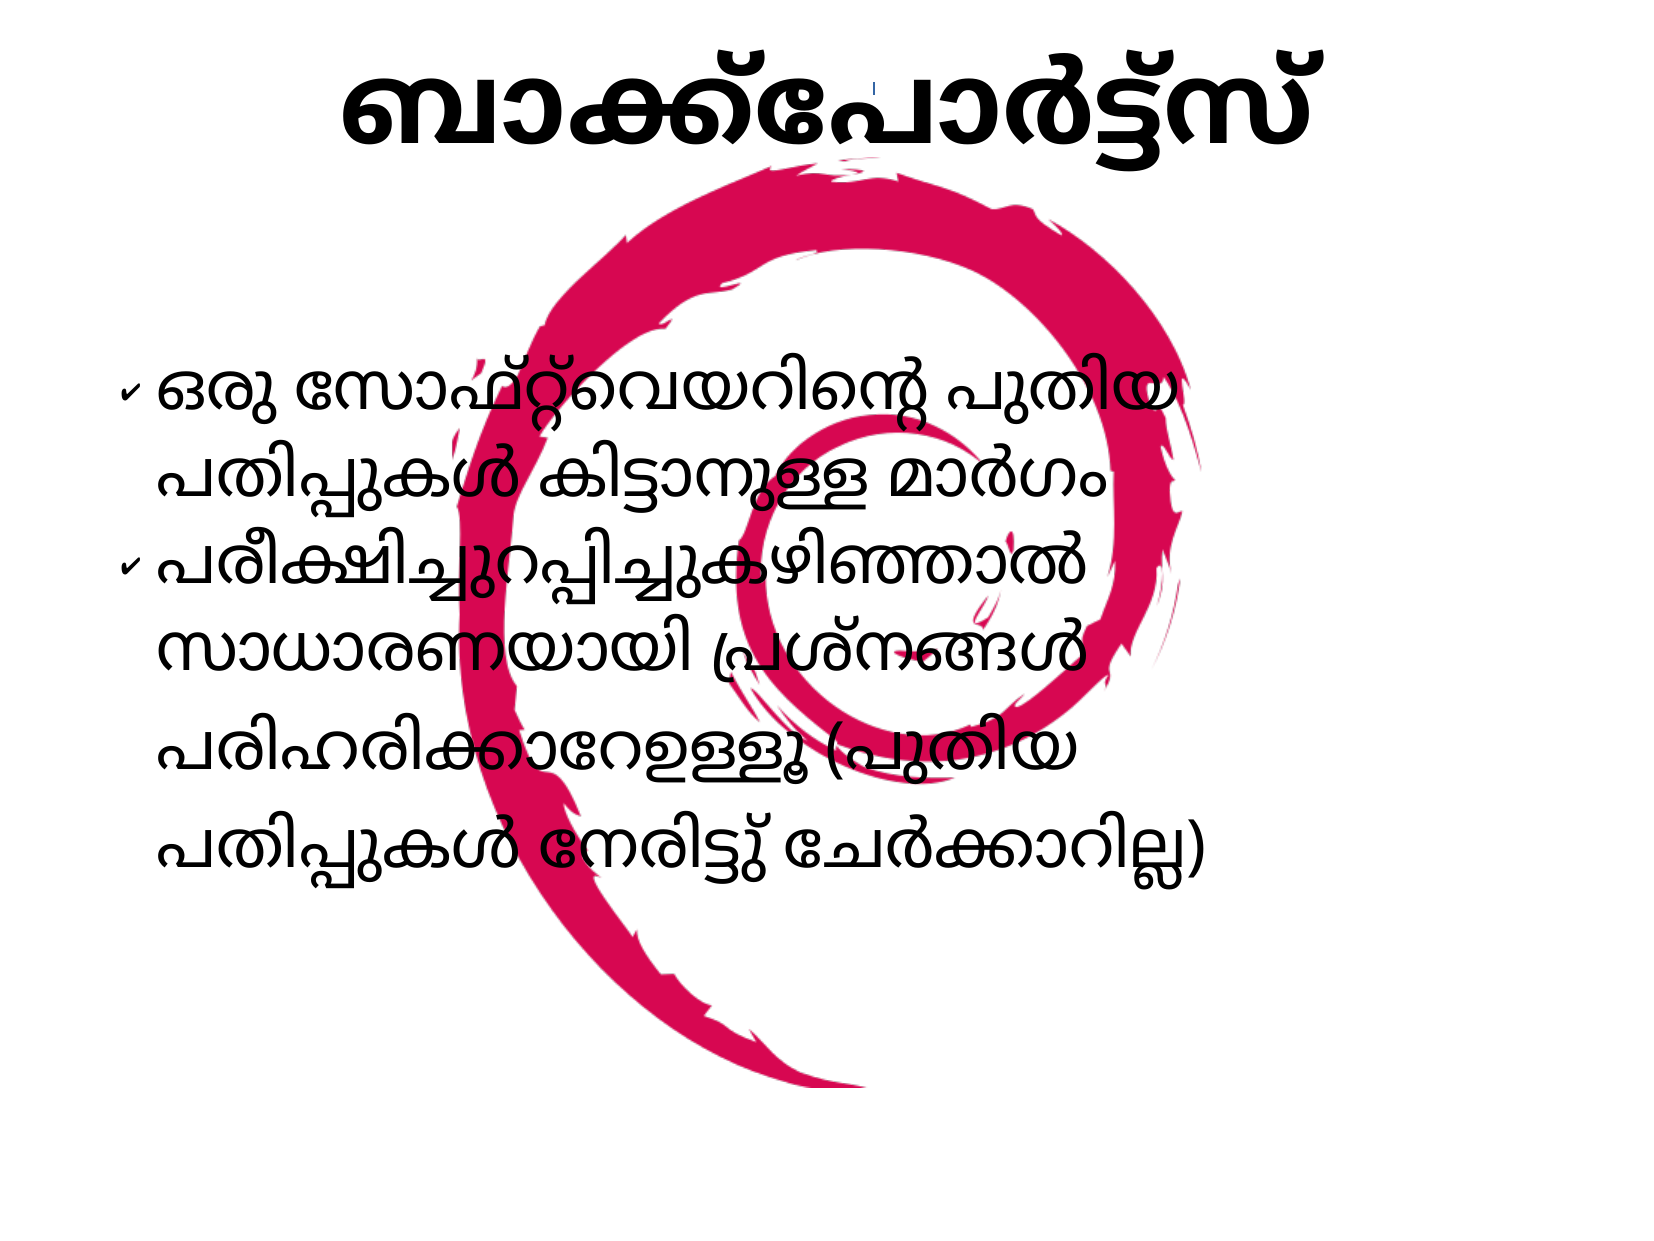

ബാക്ക്പോര്‍ട്ട്സ്
ഒരു സോഫ്റ്റ്‌വെയറിന്റെ പുതിയ പതിപ്പുകള്‍ കിട്ടാനുള്ള മാര്‍ഗം
പരീക്ഷിച്ചുറപ്പിച്ചുകഴിഞ്ഞാല്‍ സാധാരണയായി പ്രശ്നങ്ങള്‍ പരിഹരിക്കാറേഉള്ളൂ (പുതിയ പതിപ്പുകള്‍ നേരിട്ടു് ചേര്‍ക്കാറില്ല)